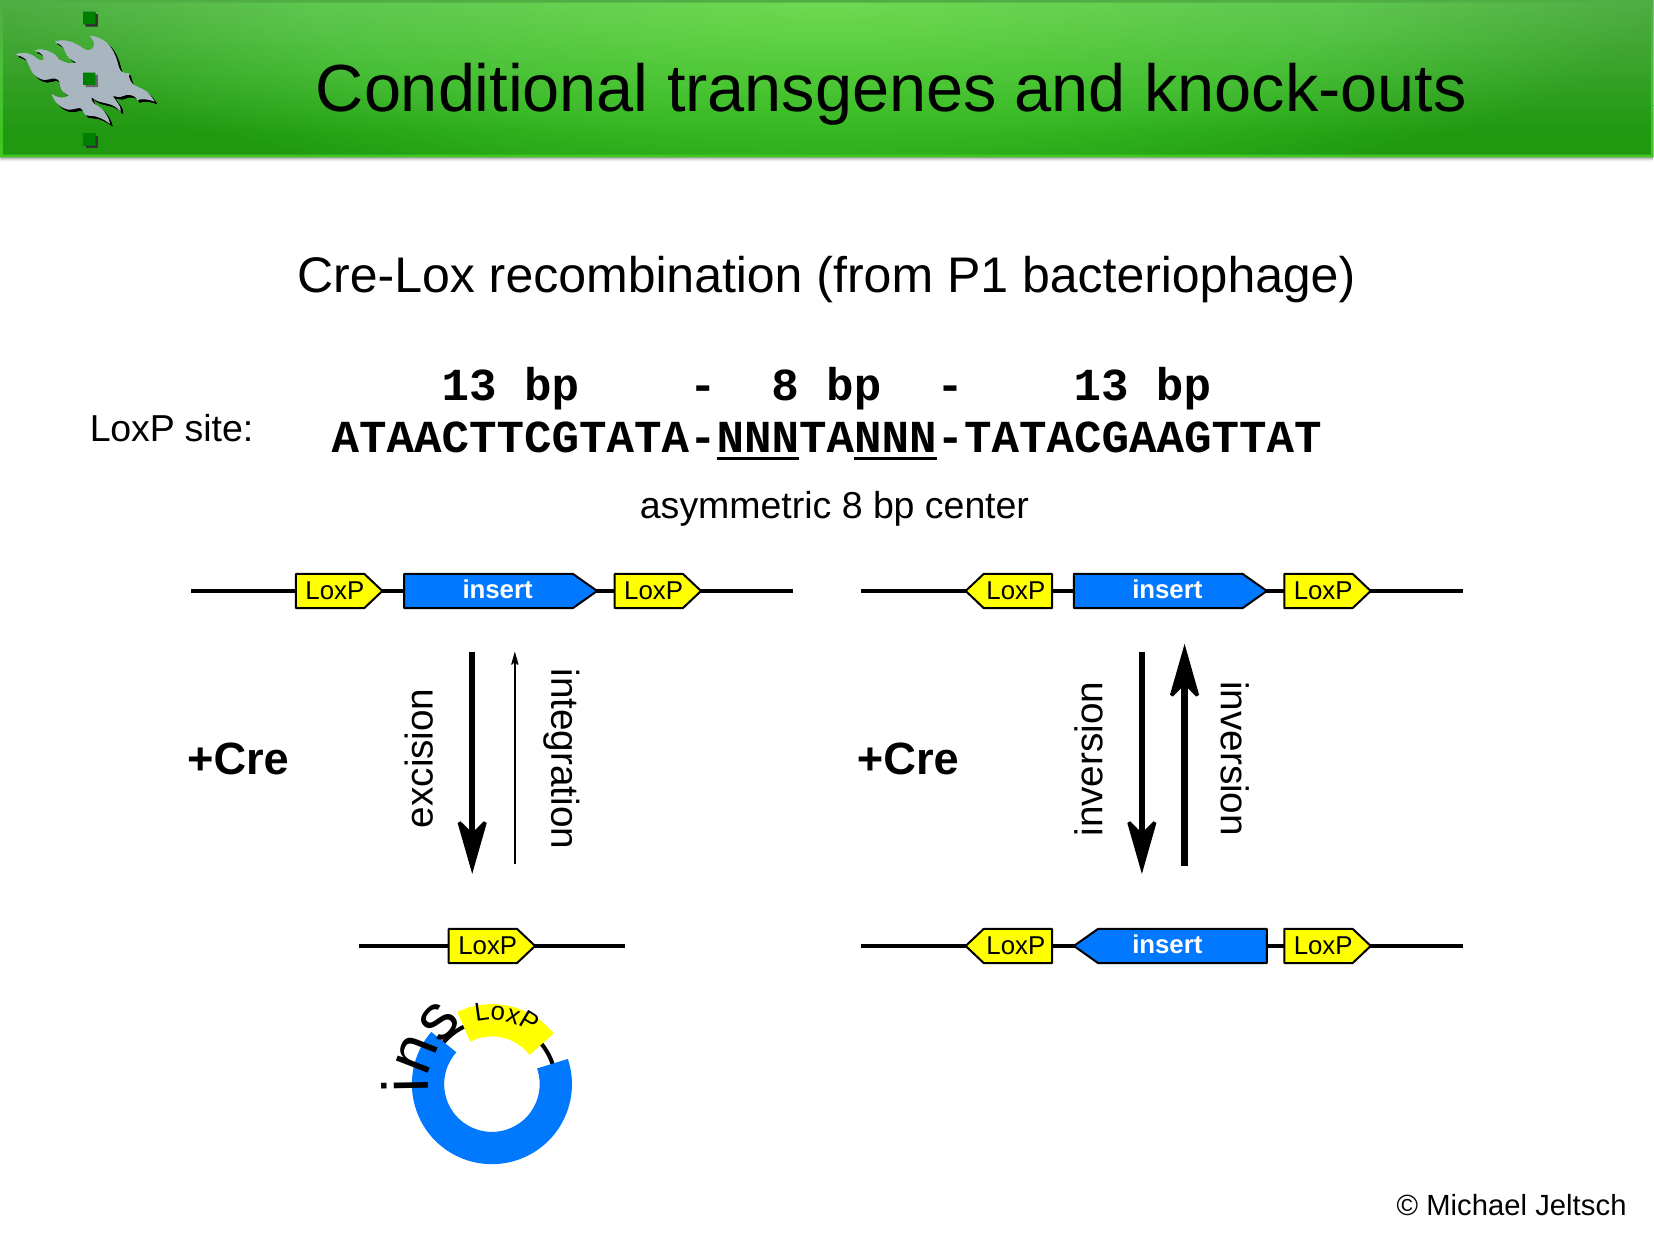

# Conditional transgenes and knock-outs
Cre-Lox recombination (from P1 bacteriophage)
 13 bp - 8 bp - 13 bp
ATAACTTCGTATA-NNNTANNN-TATACGAAGTTAT
LoxP site:
asymmetric 8 bp center